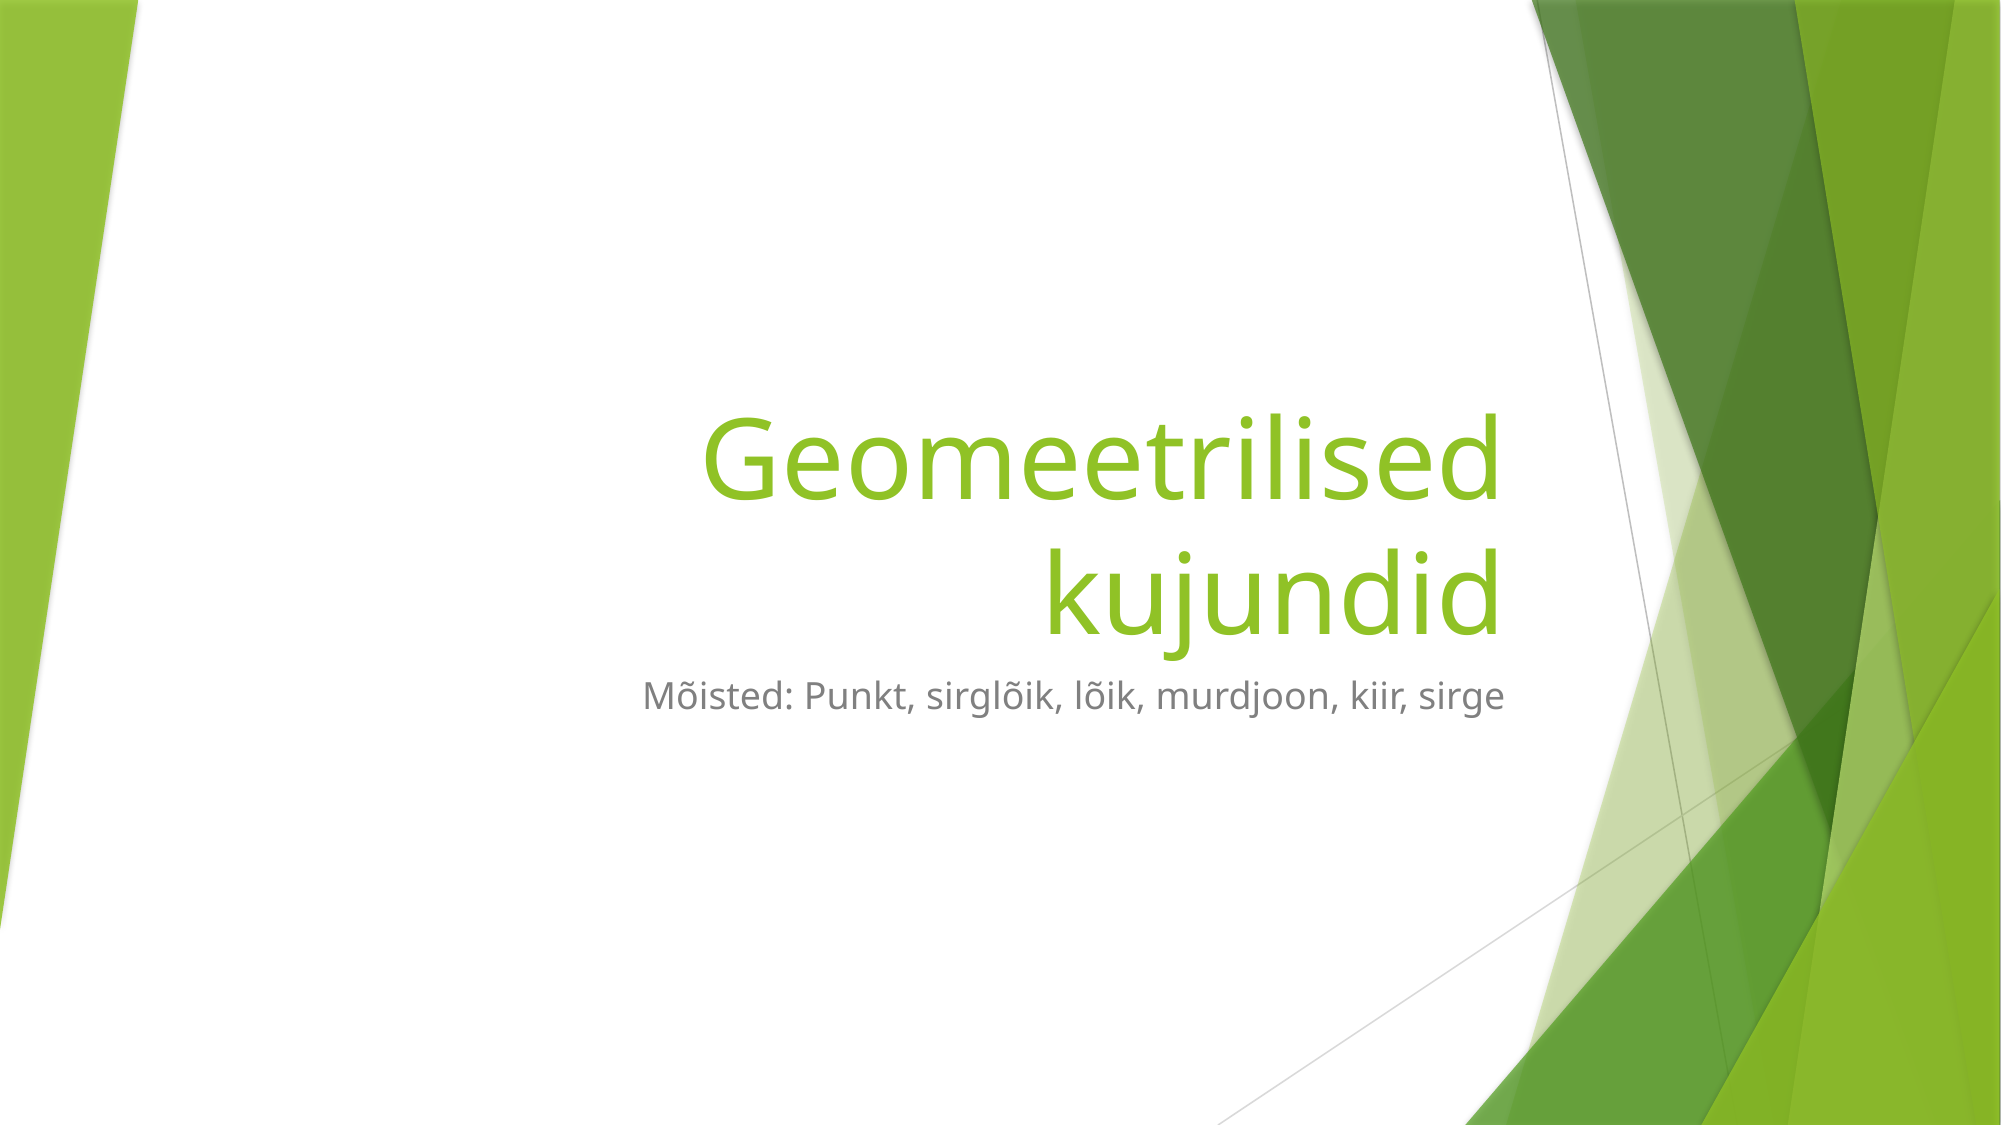

# Geomeetrilised kujundid
Mõisted: Punkt, sirglõik, lõik, murdjoon, kiir, sirge